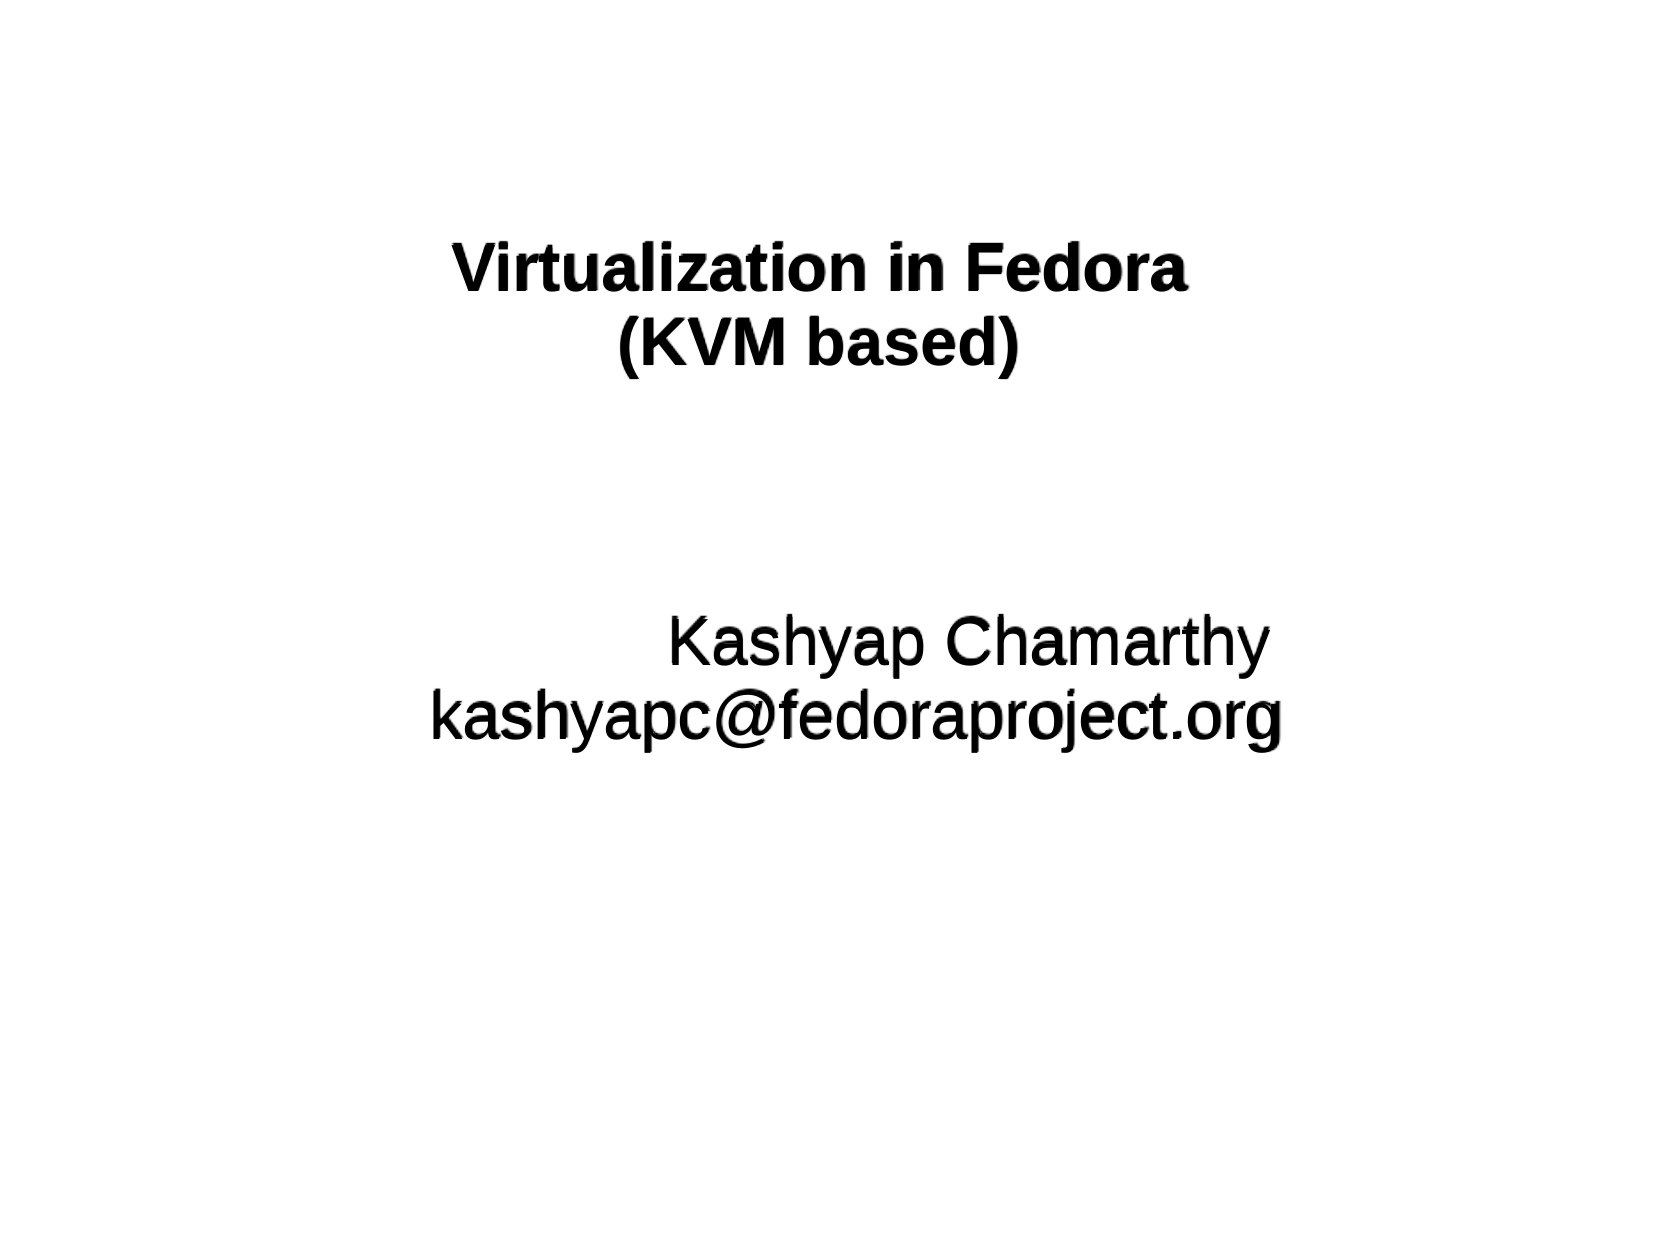

# Virtualization in Fedora
(KVM based)
				Kashyap Chamarthy
 kashyapc@fedoraproject.org